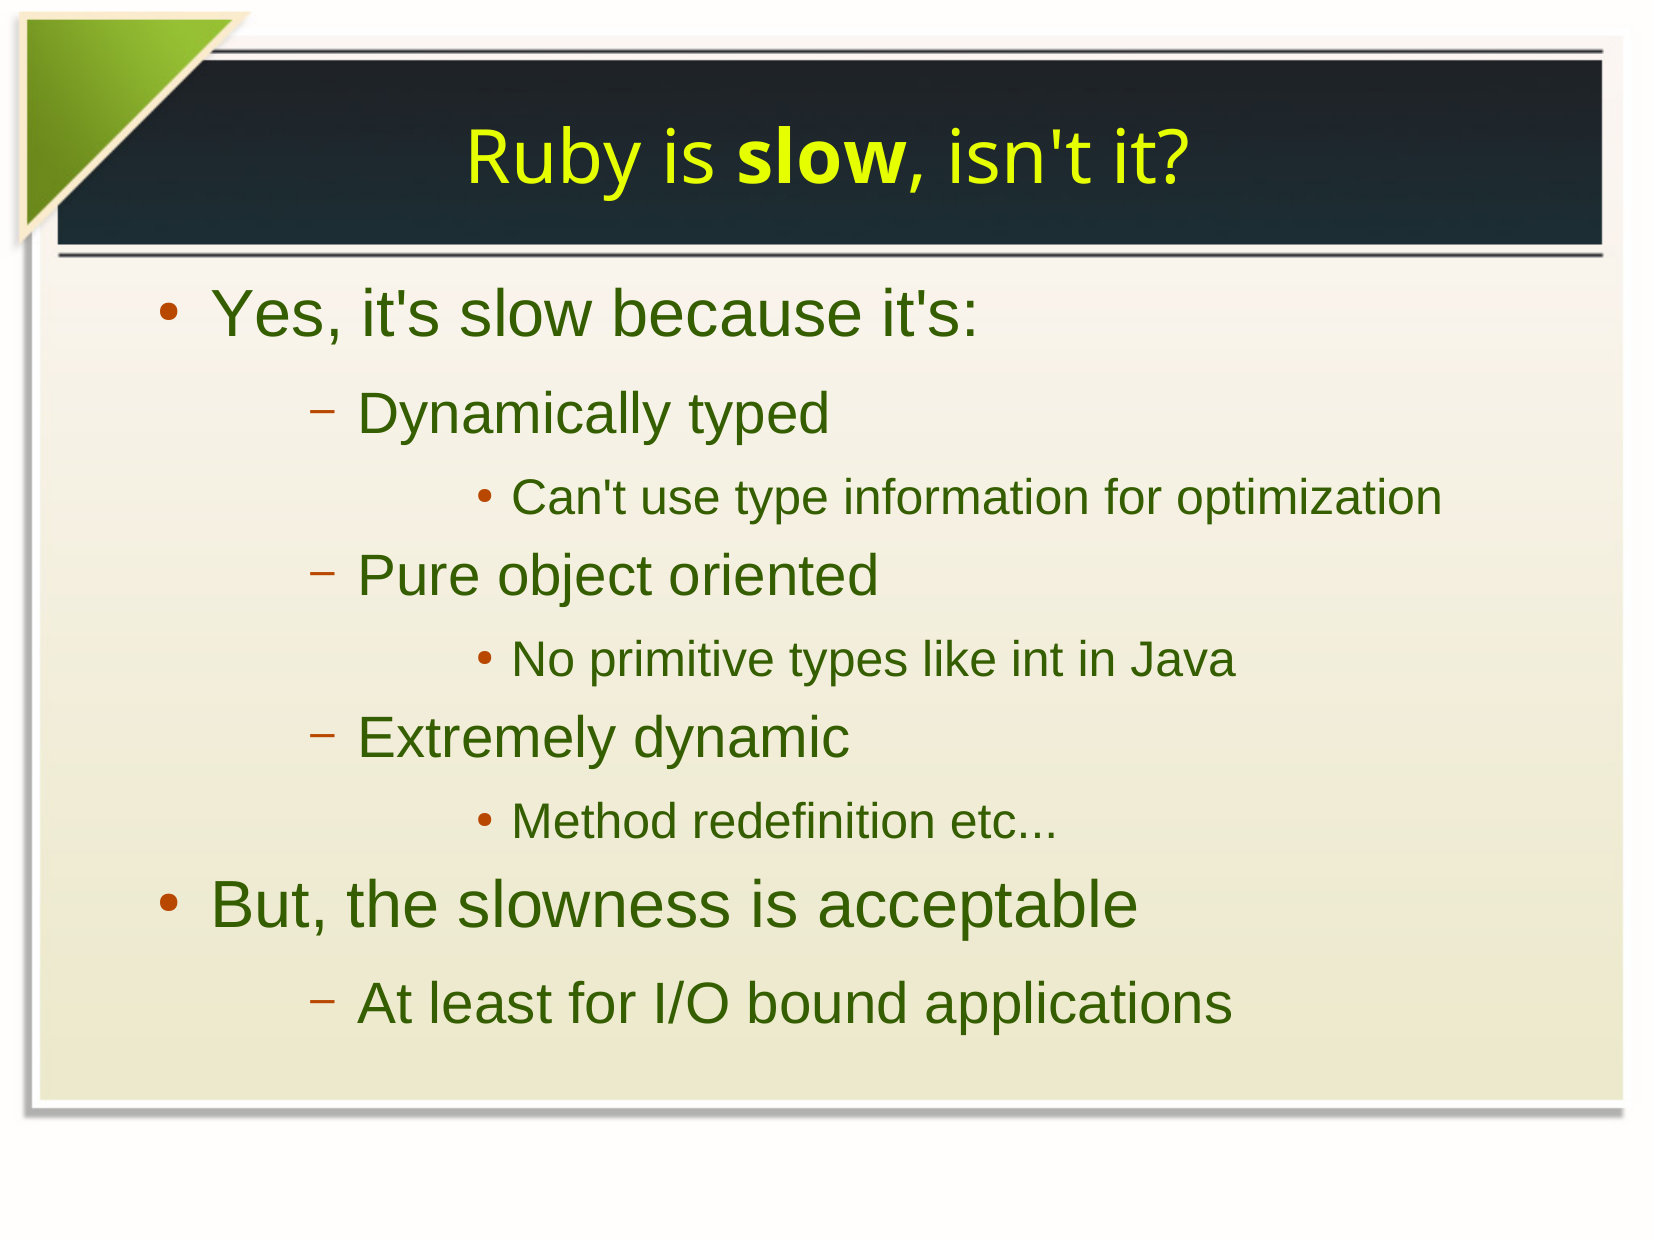

# Ruby is slow, isn't it?
Yes, it's slow because it's:
Dynamically typed
Can't use type information for optimization
Pure object oriented
No primitive types like int in Java
Extremely dynamic
Method redefinition etc...
But, the slowness is acceptable
At least for I/O bound applications